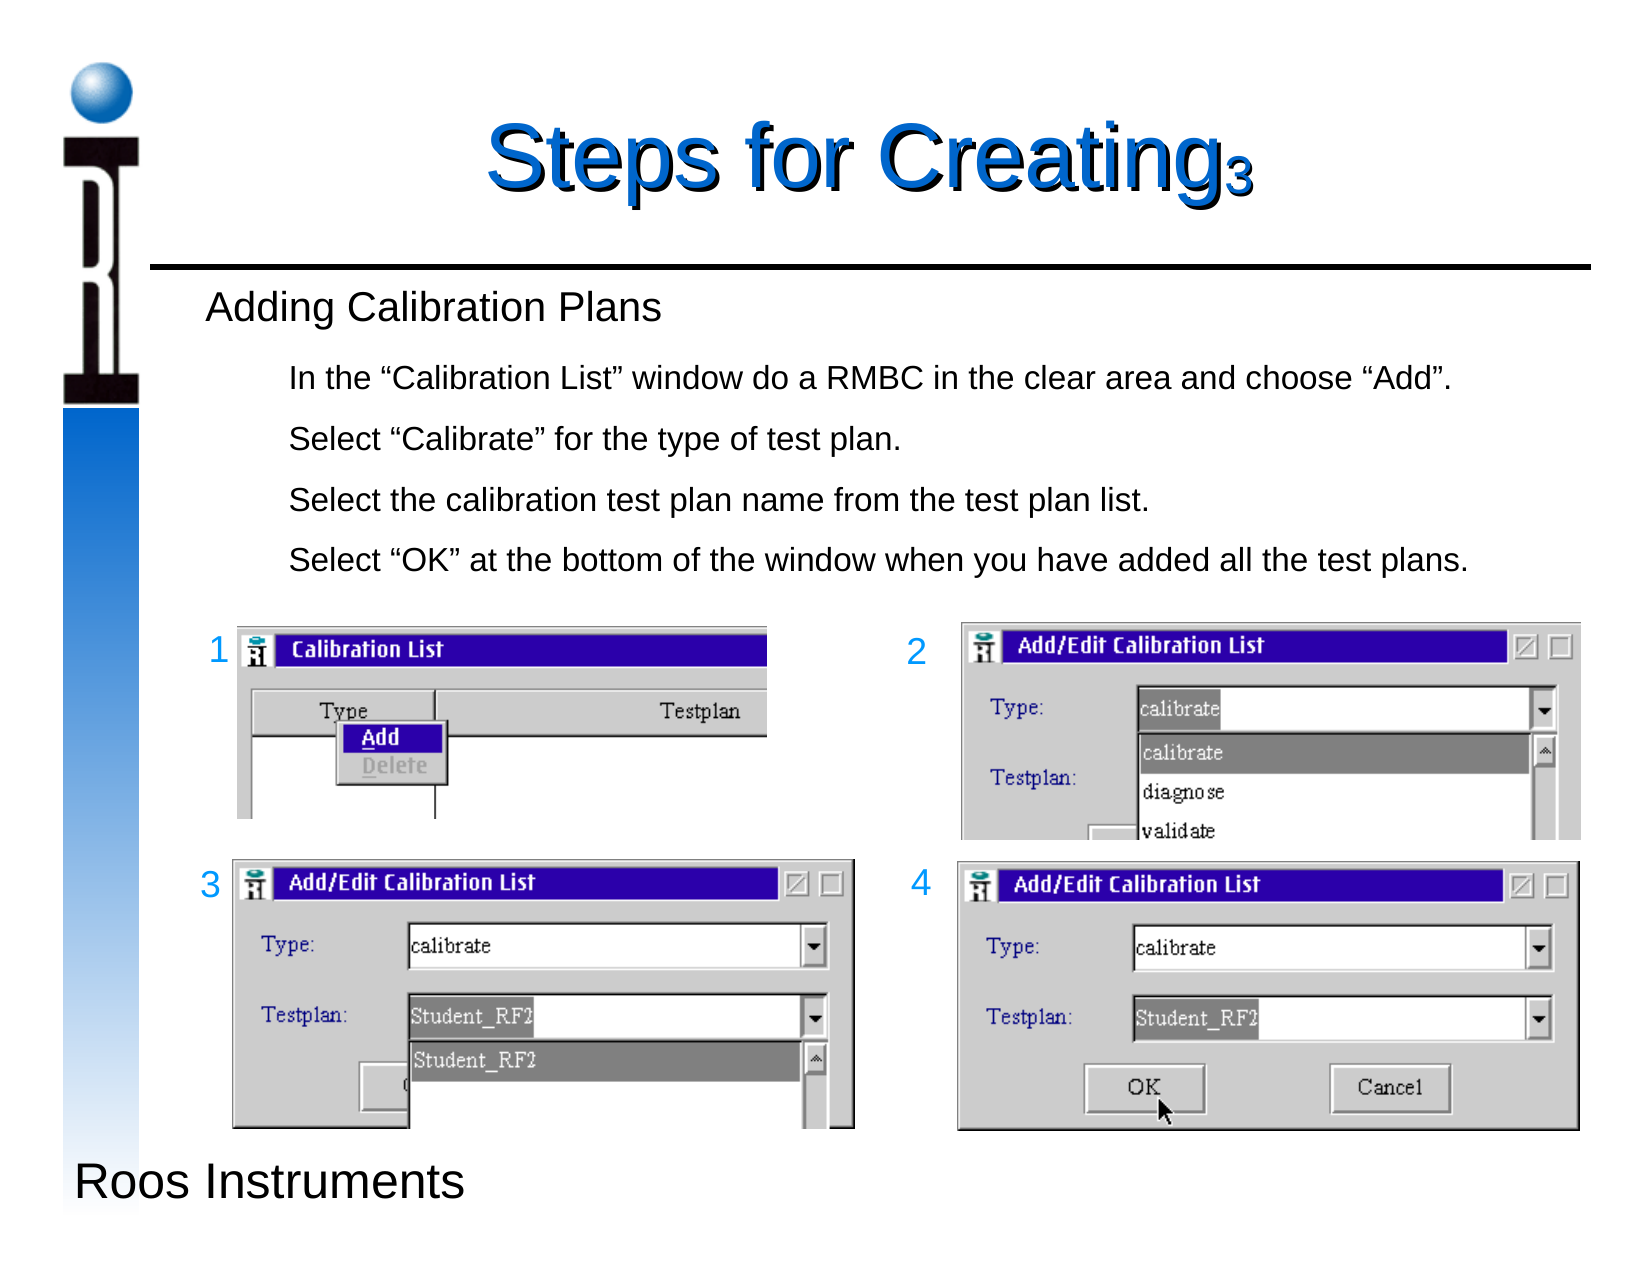

# Steps for Creating3
Adding Calibration Plans
 In the “Calibration List” window do a RMBC in the clear area and choose “Add”.
 Select “Calibrate” for the type of test plan.
 Select the calibration test plan name from the test plan list.
 Select “OK” at the bottom of the window when you have added all the test plans.
1
2
4
3